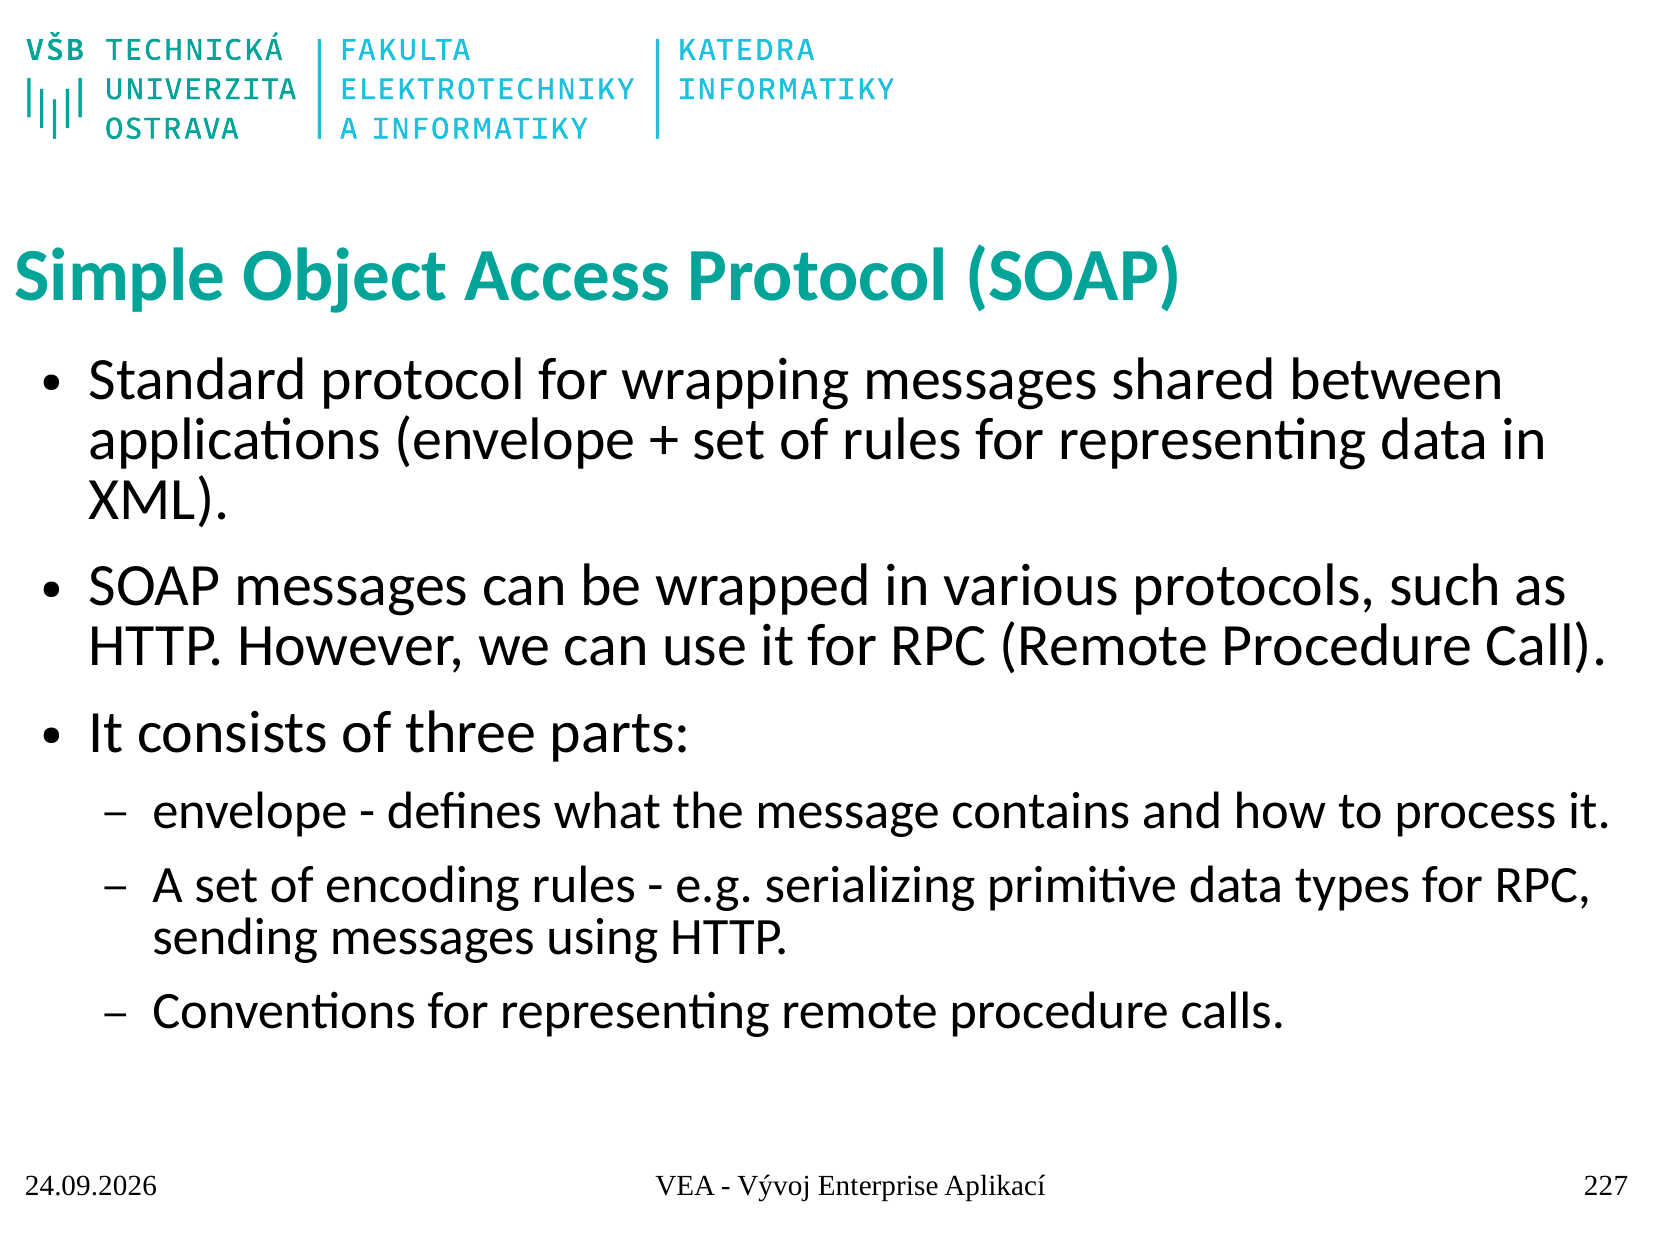

Simple Object Access Protocol (SOAP)
# Standard protocol for wrapping messages shared between applications (envelope + set of rules for representing data in XML).
SOAP messages can be wrapped in various protocols, such as HTTP. However, we can use it for RPC (Remote Procedure Call).
It consists of three parts:
envelope - defines what the message contains and how to process it.
A set of encoding rules - e.g. serializing primitive data types for RPC, sending messages using HTTP.
Conventions for representing remote procedure calls.
VEA - Vývoj Enterprise Aplikací
227